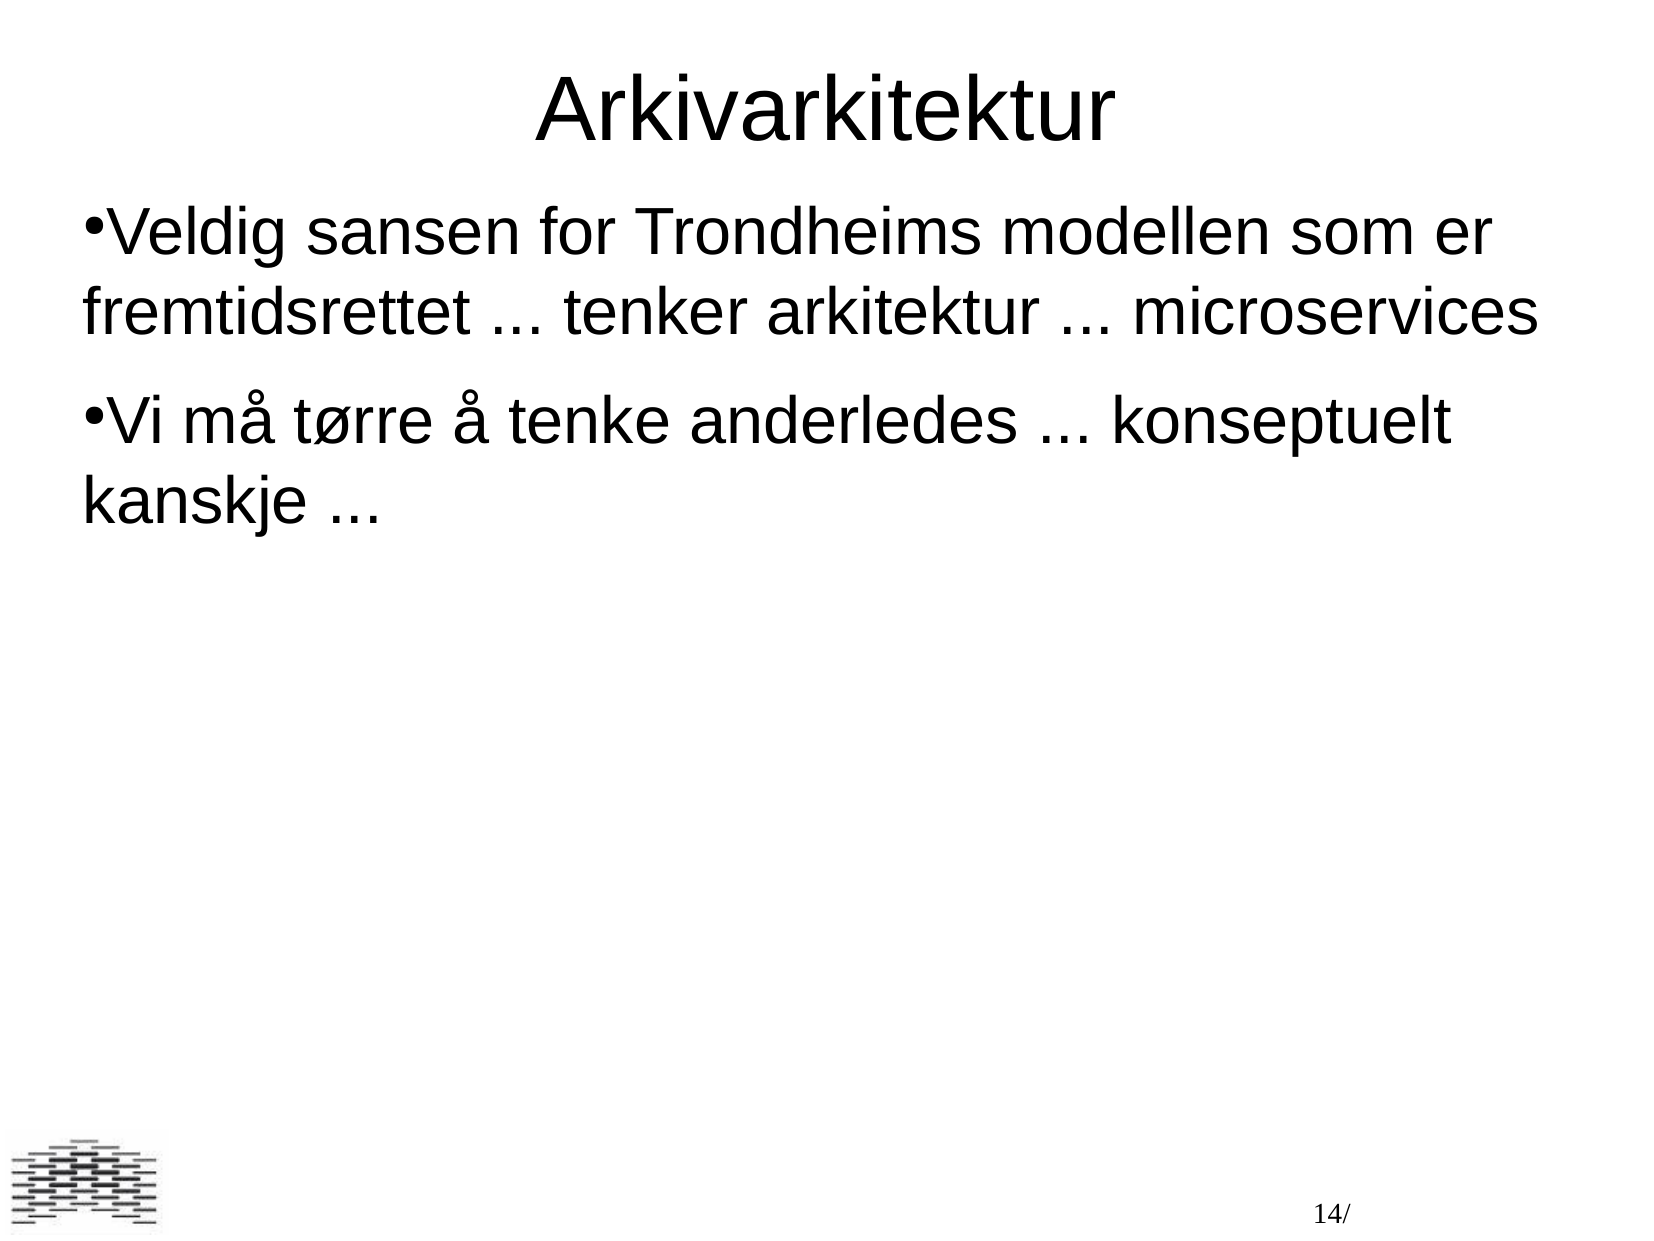

# Arkivarkitektur
Veldig sansen for Trondheims modellen som er fremtidsrettet ... tenker arkitektur ... microservices
Vi må tørre å tenke anderledes ... konseptuelt kanskje ...